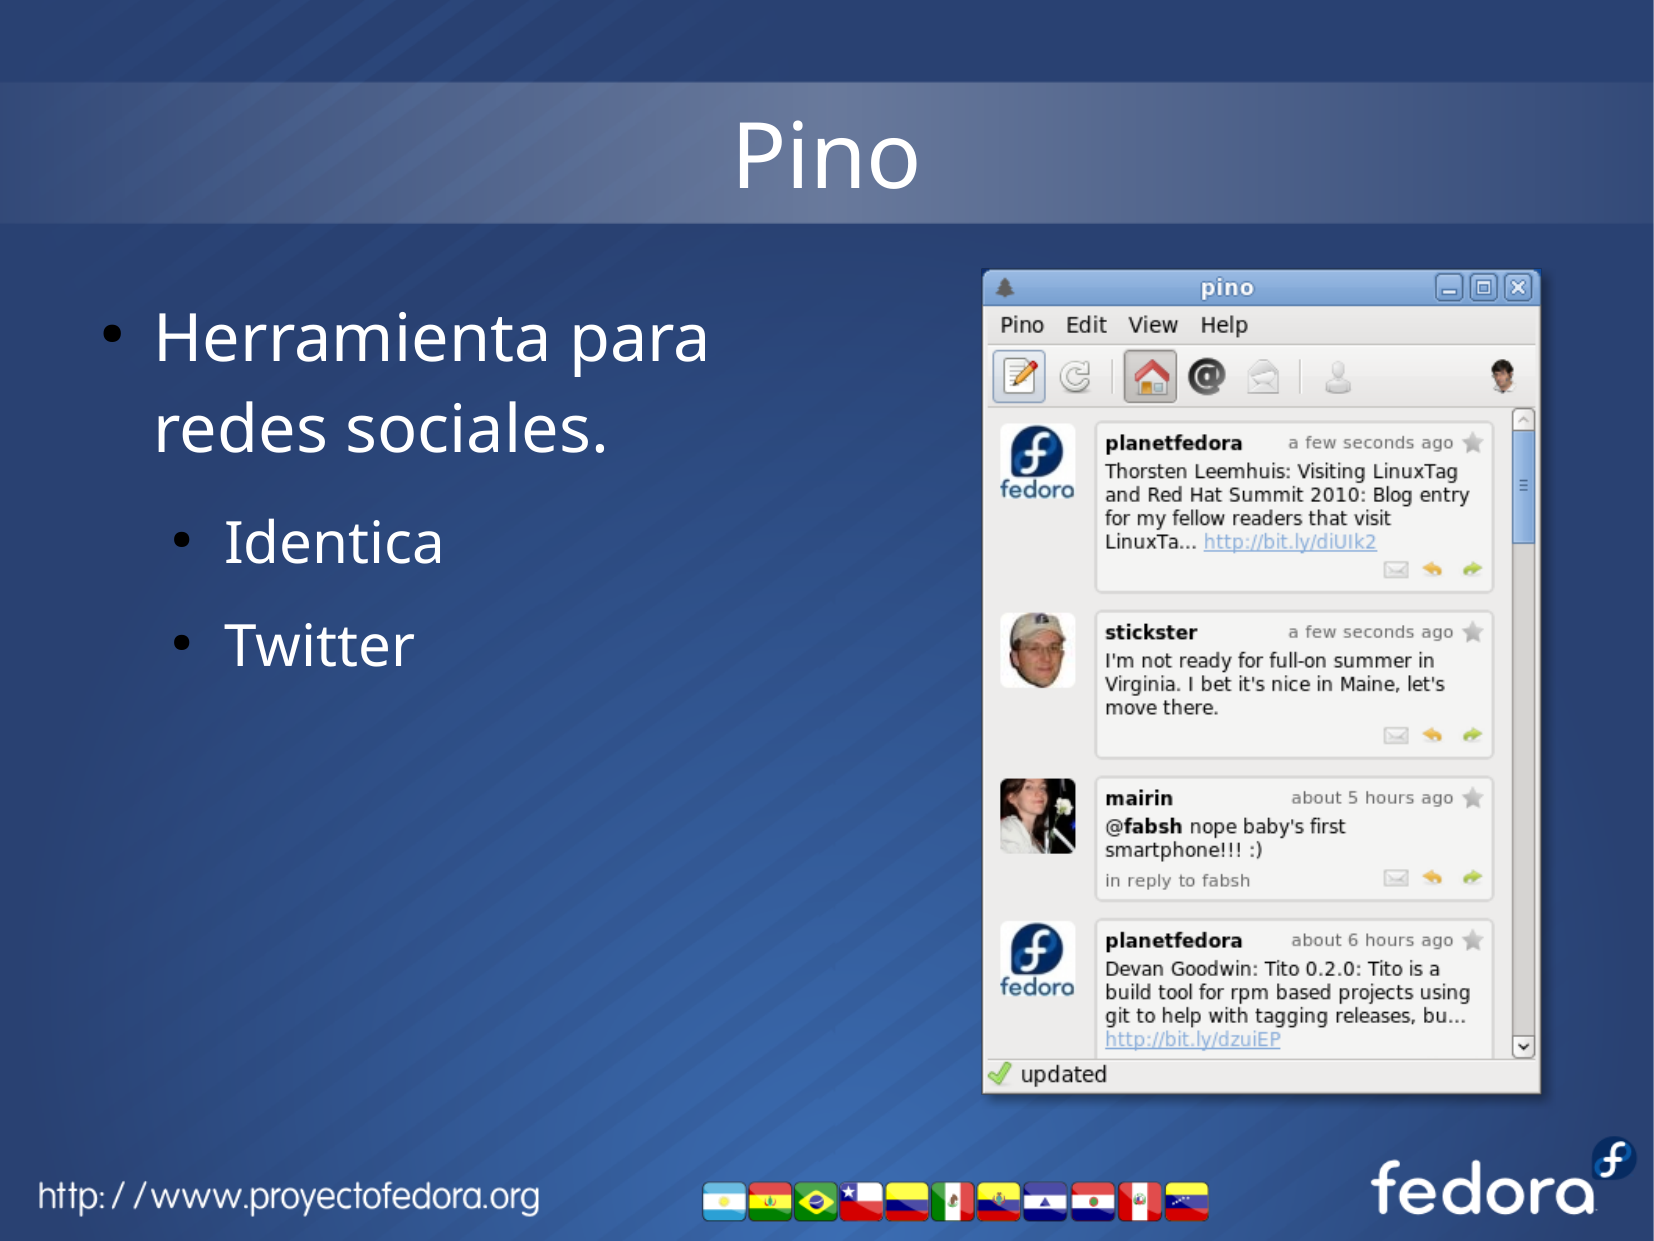

# Pino
Herramienta para redes sociales.
Identica
Twitter